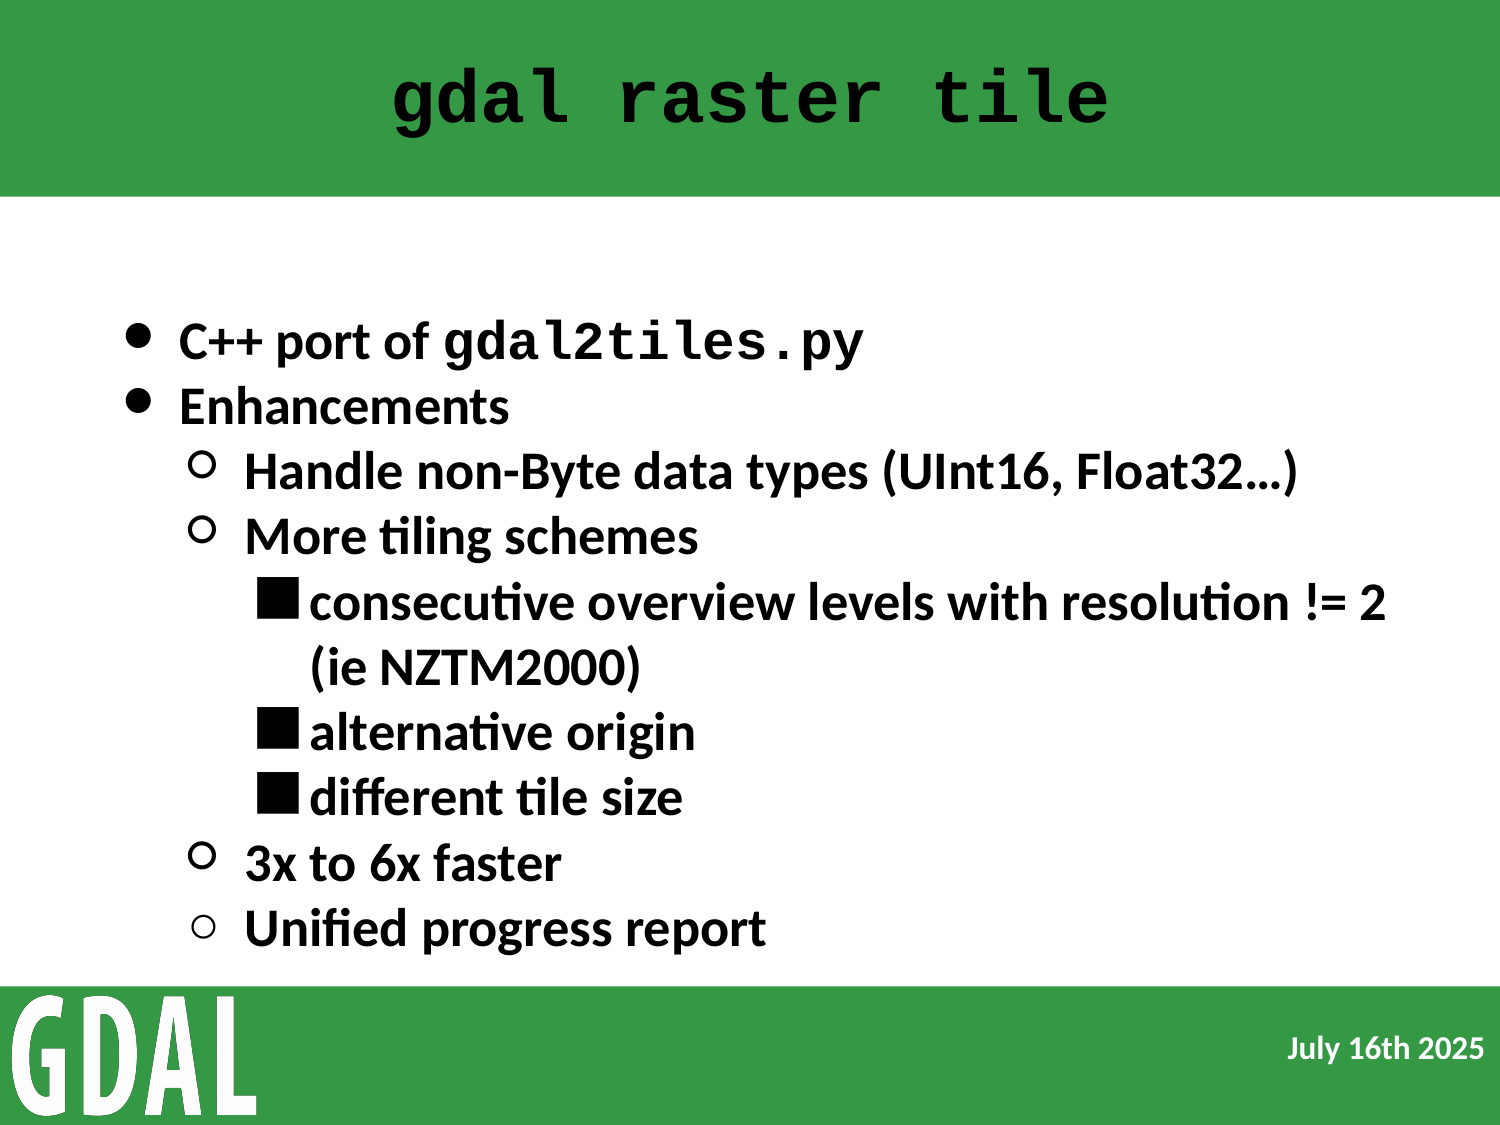

# gdal raster tile
C++ port of gdal2tiles.py
Enhancements
Handle non-Byte data types (UInt16, Float32…)
More tiling schemes
consecutive overview levels with resolution != 2 (ie NZTM2000)
alternative origin
different tile size
3x to 6x faster
Unified progress report